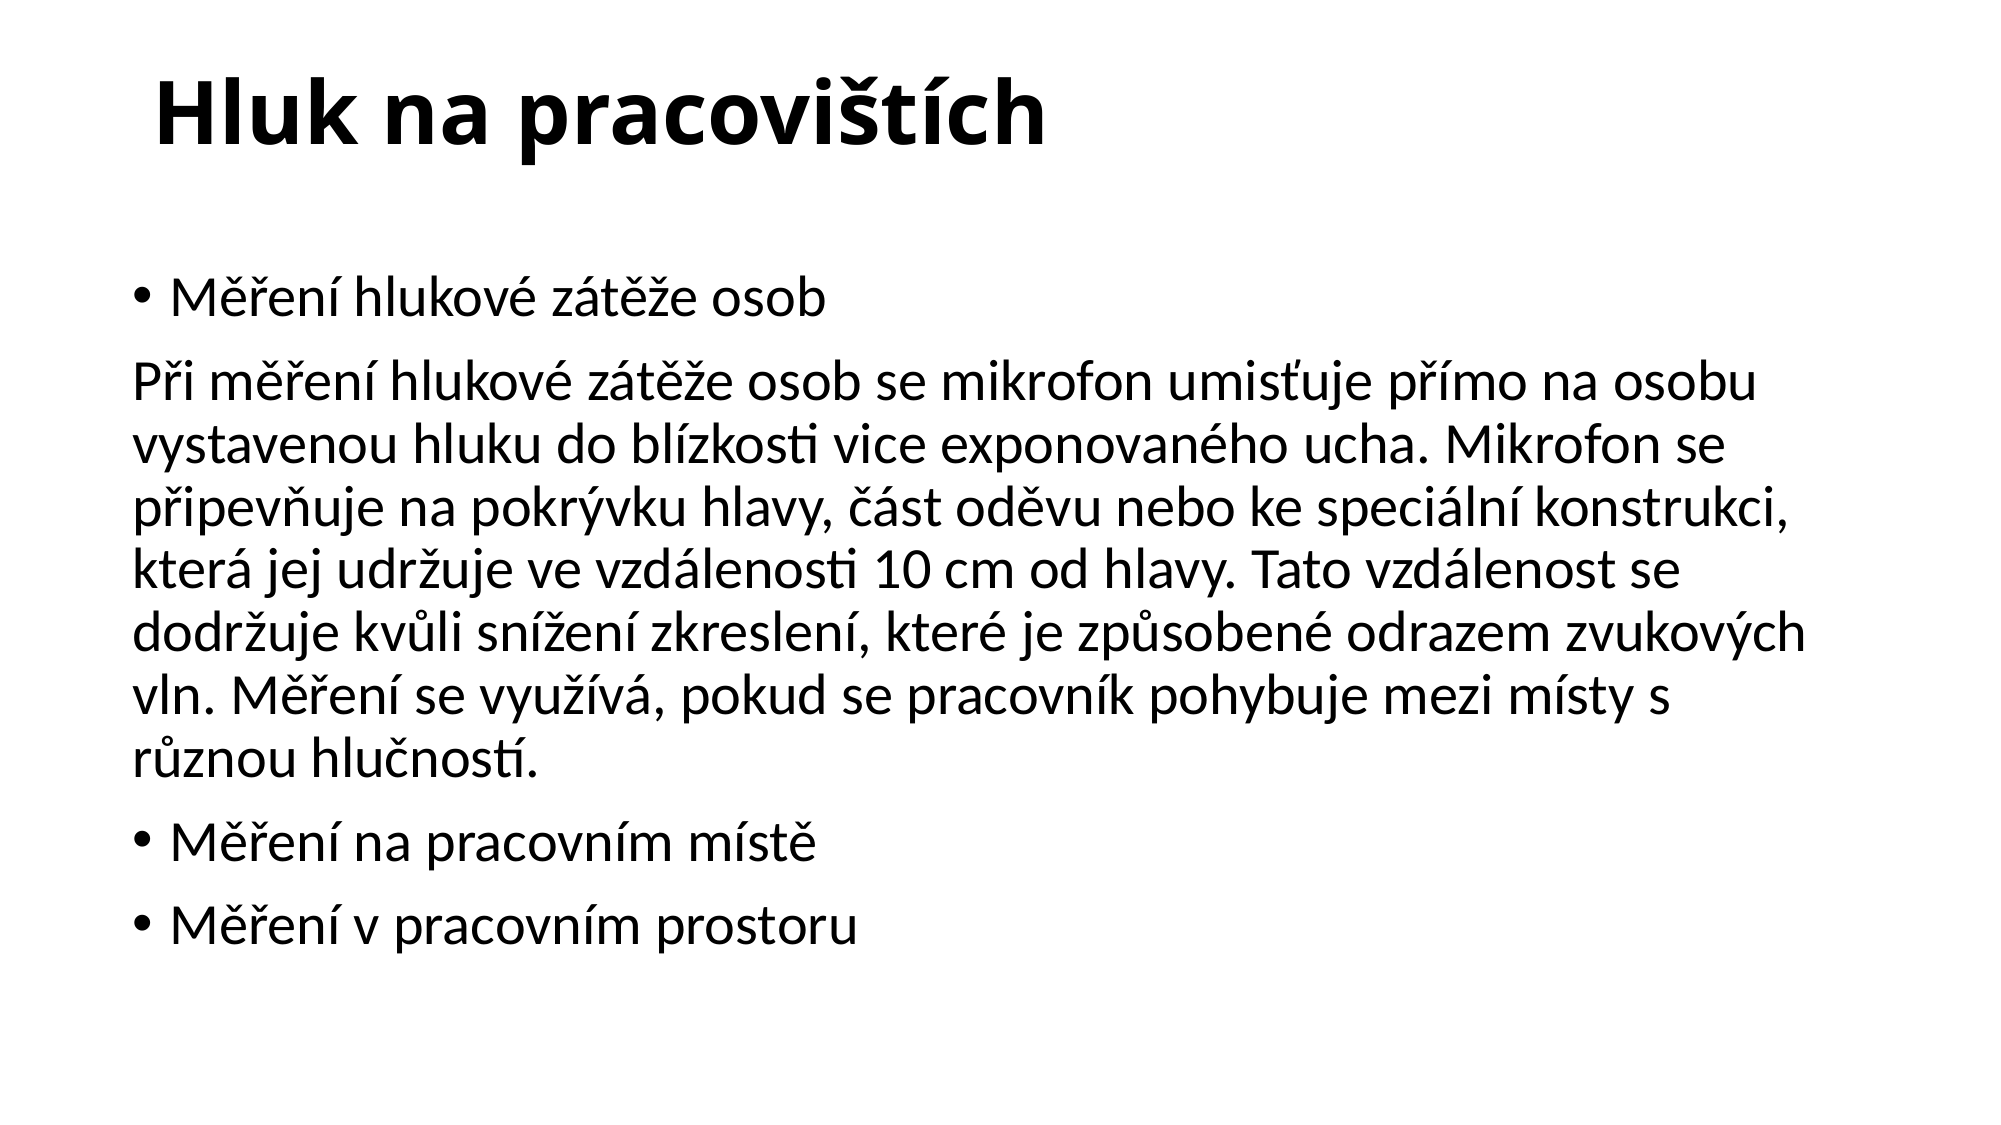

# Hluk na pracovištích
Měření hlukové zátěže osob
Při měření hlukové zátěže osob se mikrofon umisťuje přímo na osobu vystavenou hluku do blízkosti vice exponovaného ucha. Mikrofon se připevňuje na pokrývku hlavy, část oděvu nebo ke speciální konstrukci, která jej udržuje ve vzdálenosti 10 cm od hlavy. Tato vzdálenost se dodržuje kvůli snížení zkreslení, které je způsobené odrazem zvukových vln. Měření se využívá, pokud se pracovník pohybuje mezi místy s různou hlučností.
Měření na pracovním místě
Měření v pracovním prostoru